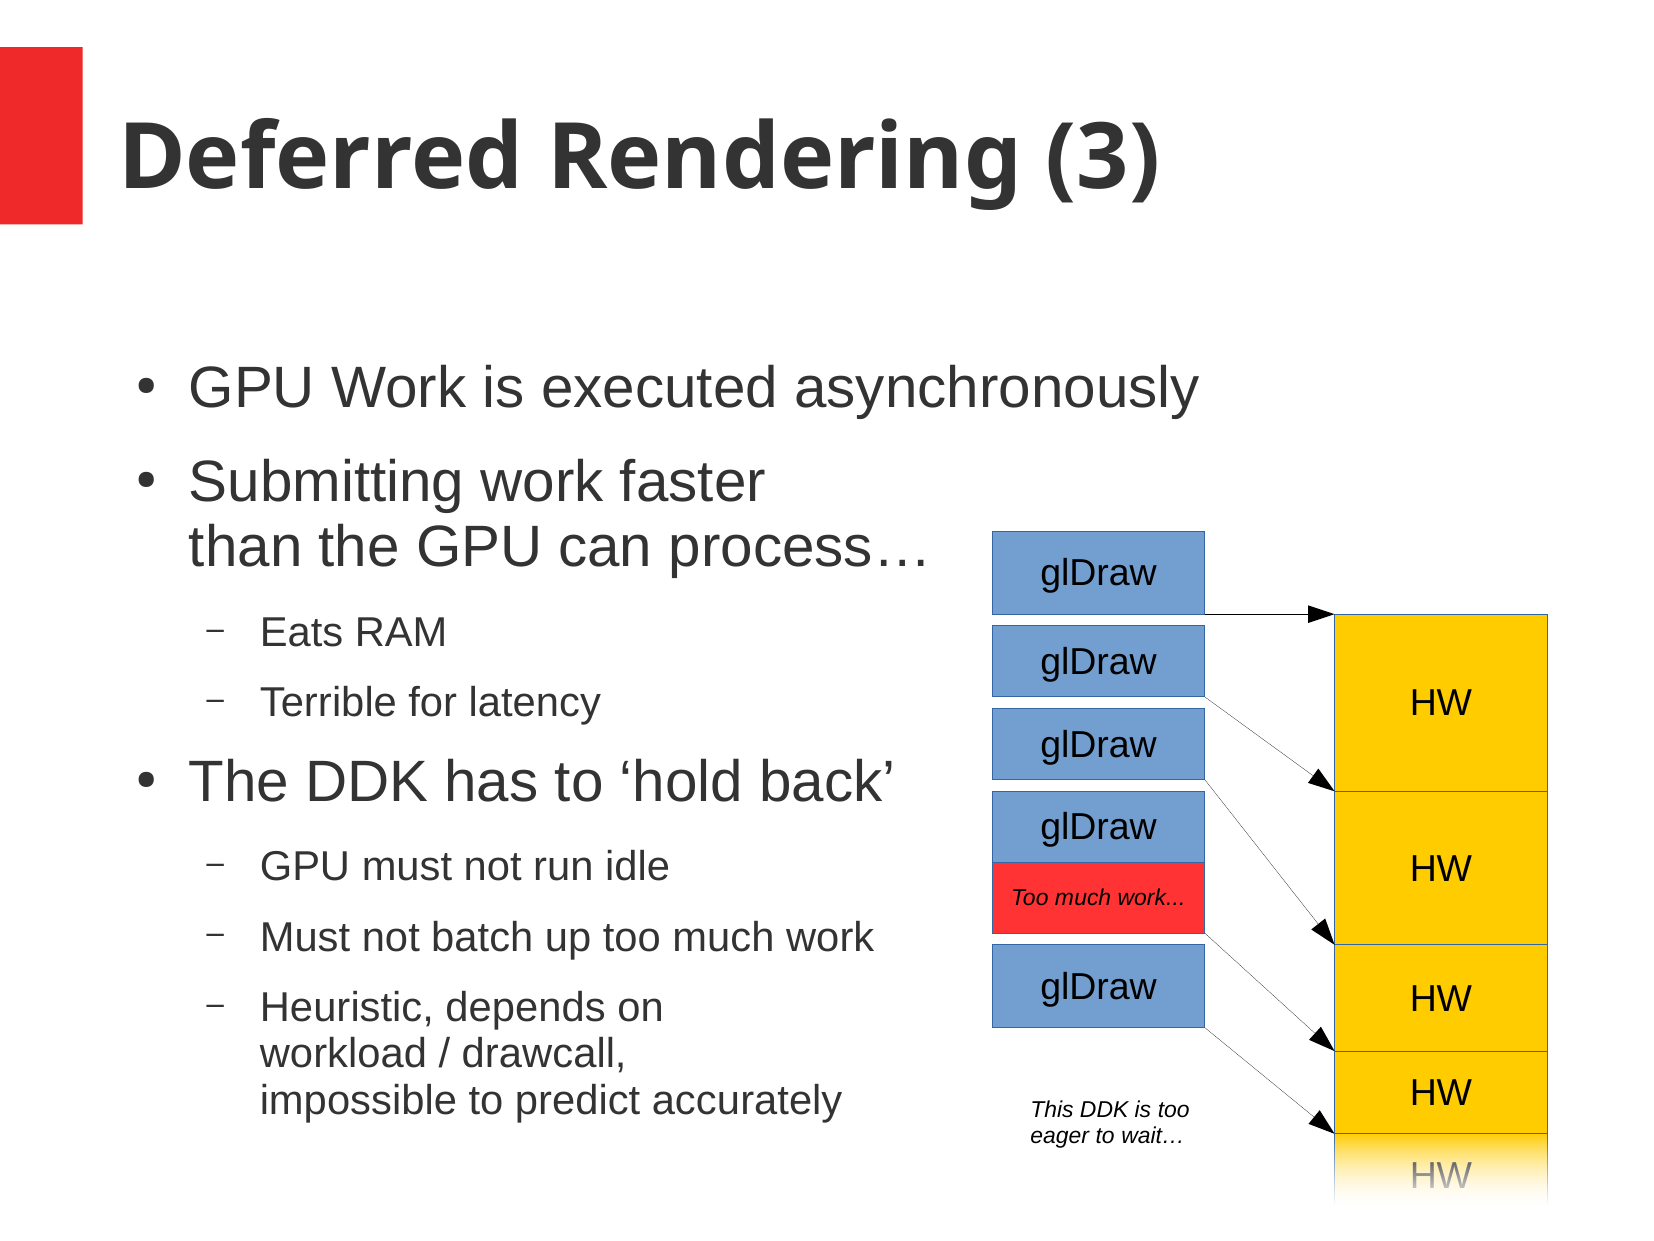

# Deferred Rendering (3)
GPU Work is executed asynchronously
Submitting work faster
than the GPU can process…
Eats RAM
Terrible for latency
The DDK has to ‘hold back’
GPU must not run idle
Must not batch up too much work
Heuristic, depends on
workload / drawcall,
impossible to predict accurately
glDraw
HW
glDraw
glDraw
glDraw
HW
Too much work...
glDraw
HW
HW
HW
This DDK is too eager to wait…
HW